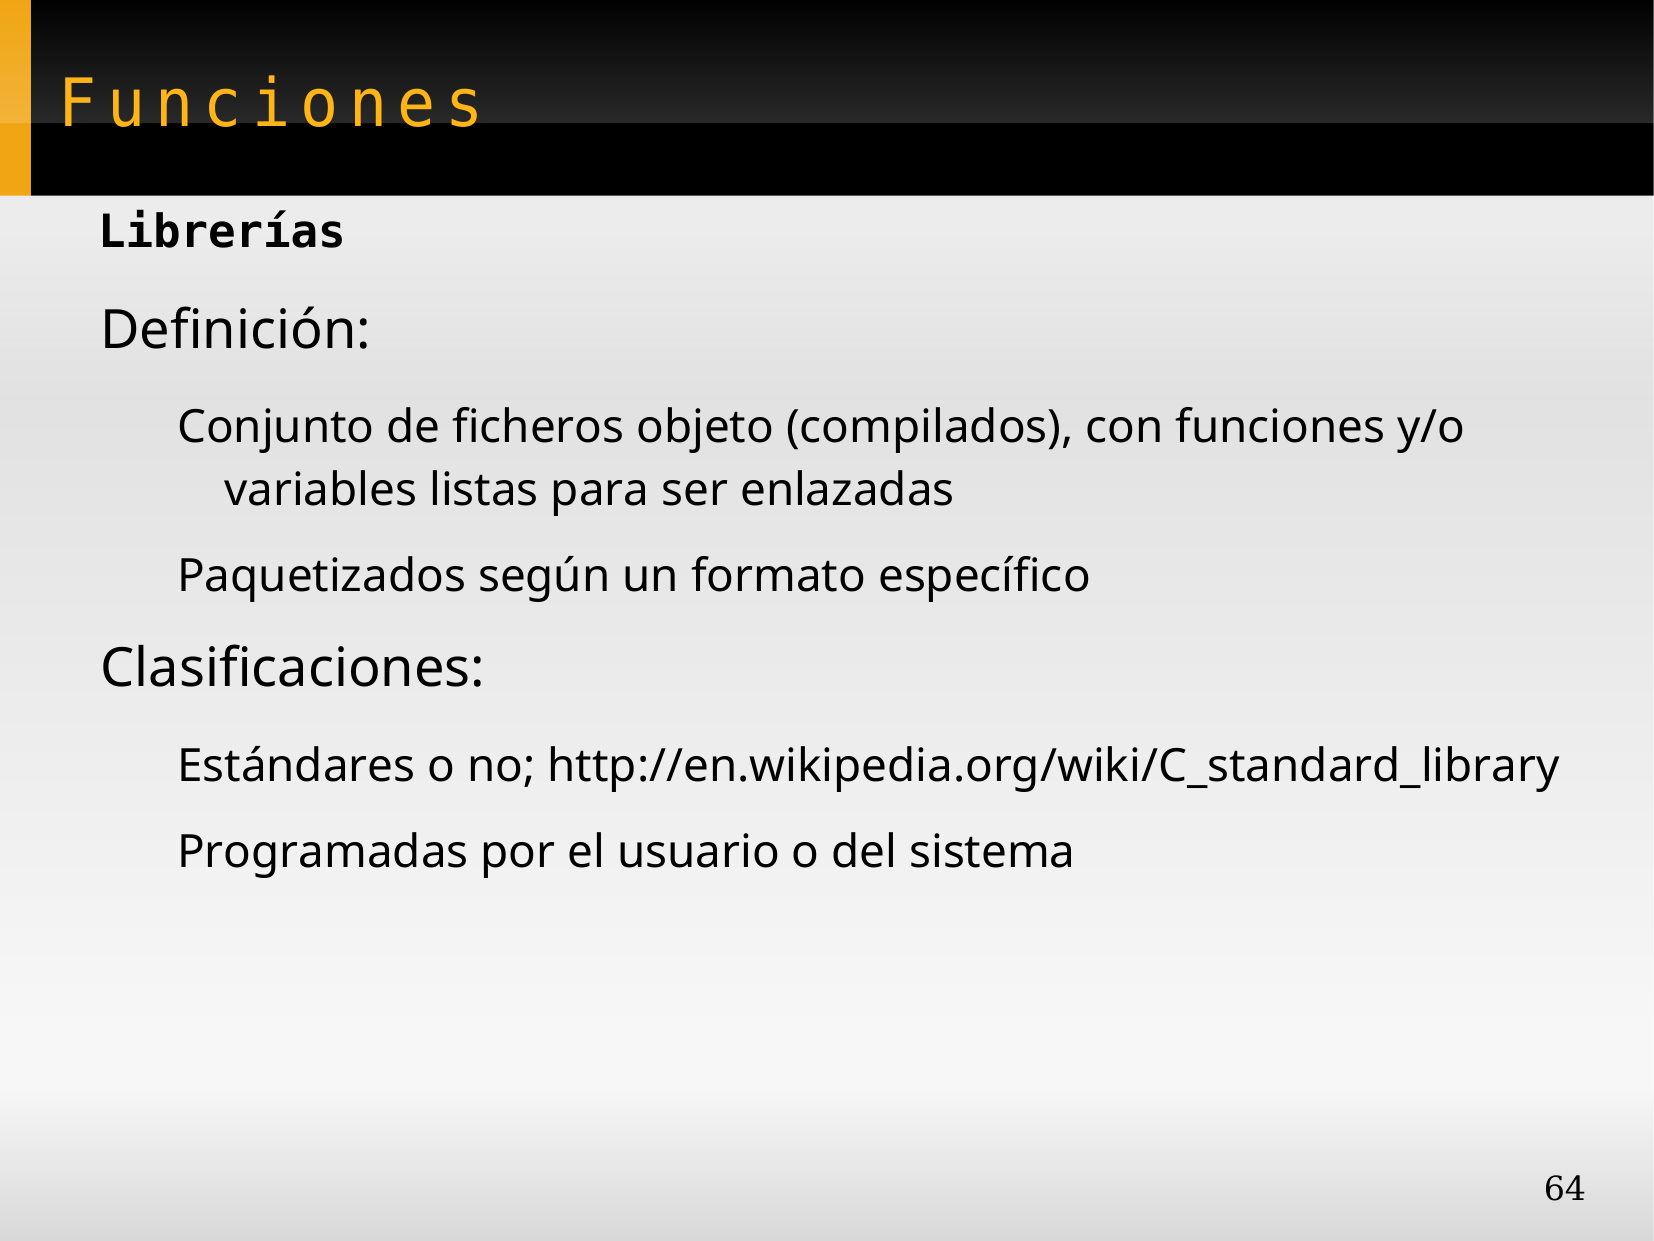

# Funciones
Librerías
Definición:
Conjunto de ficheros objeto (compilados), con funciones y/o variables listas para ser enlazadas
Paquetizados según un formato específico
Clasificaciones:
Estándares o no; http://en.wikipedia.org/wiki/C_standard_library
Programadas por el usuario o del sistema
64